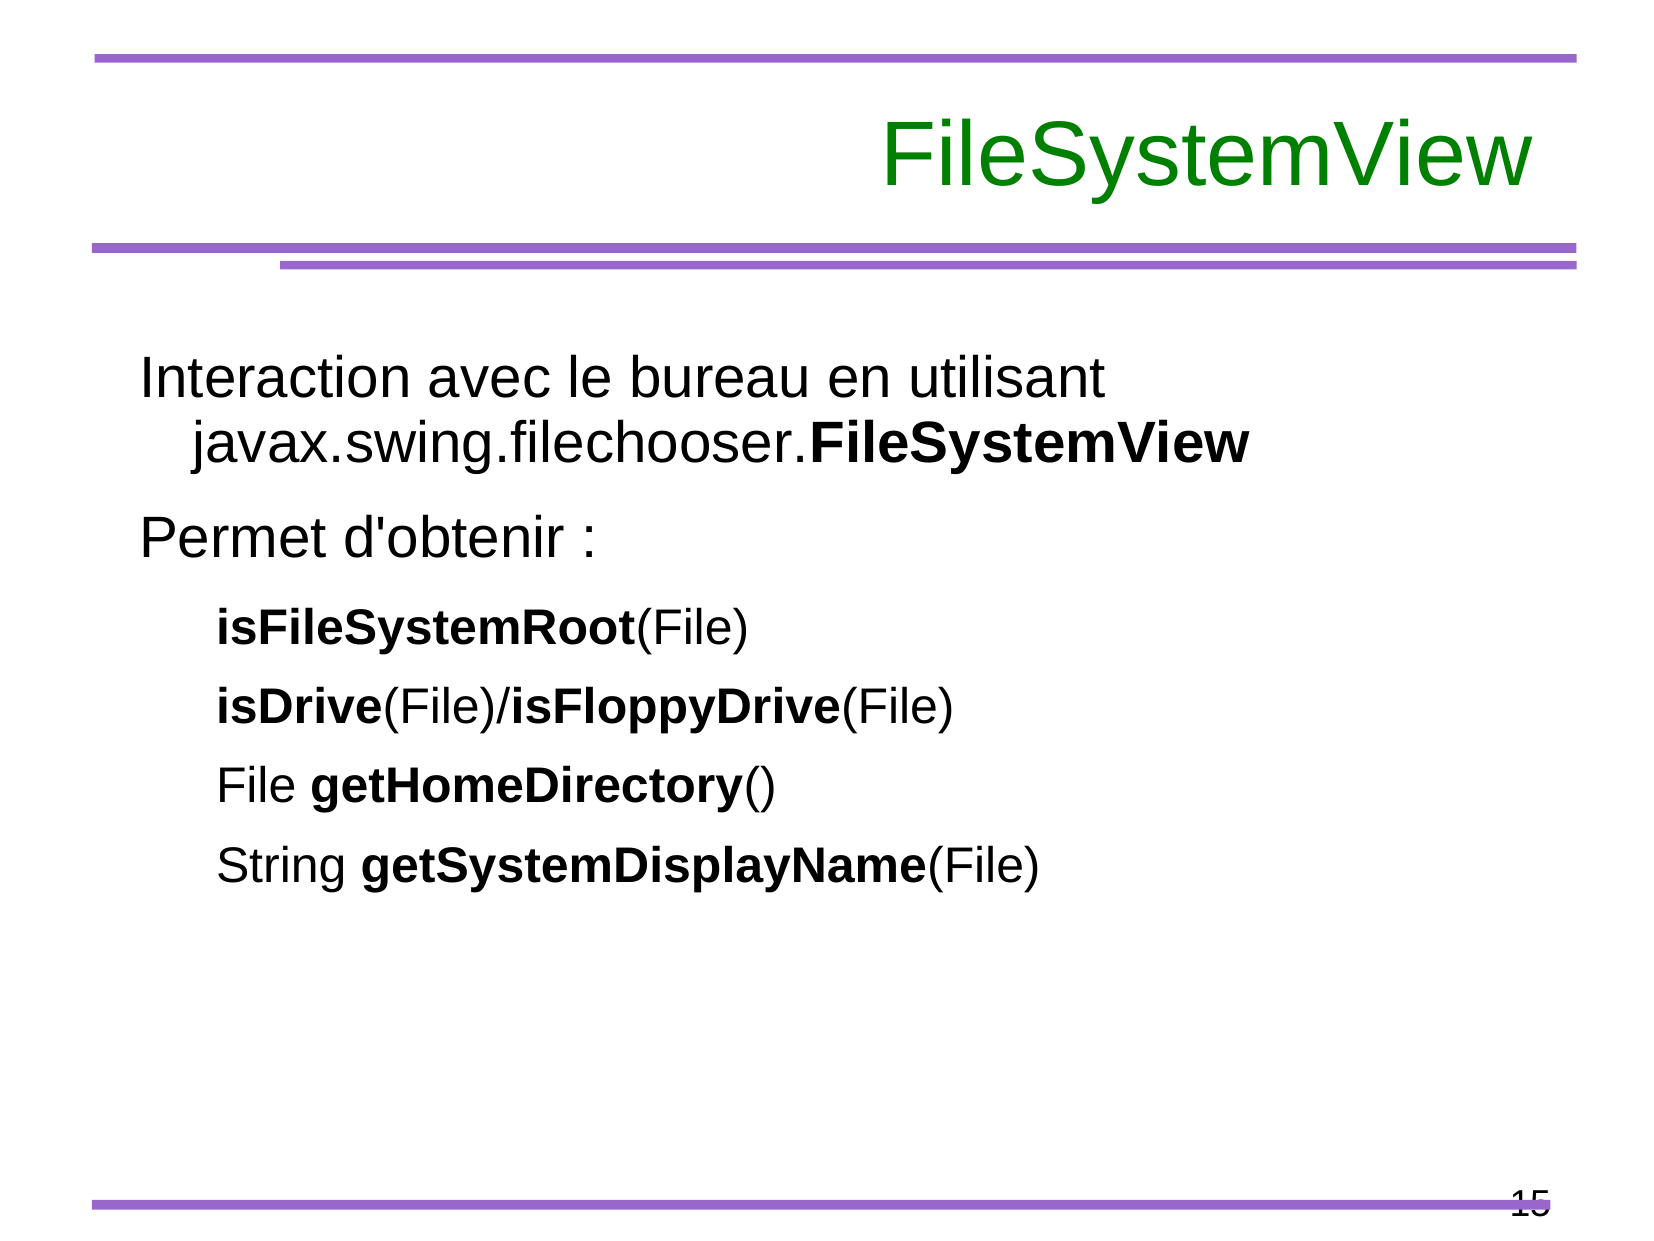

# FileSystemView
Interaction avec le bureau en utilisant javax.swing.filechooser.FileSystemView
Permet d'obtenir :
isFileSystemRoot(File)
isDrive(File)/isFloppyDrive(File)
File getHomeDirectory()
String getSystemDisplayName(File)